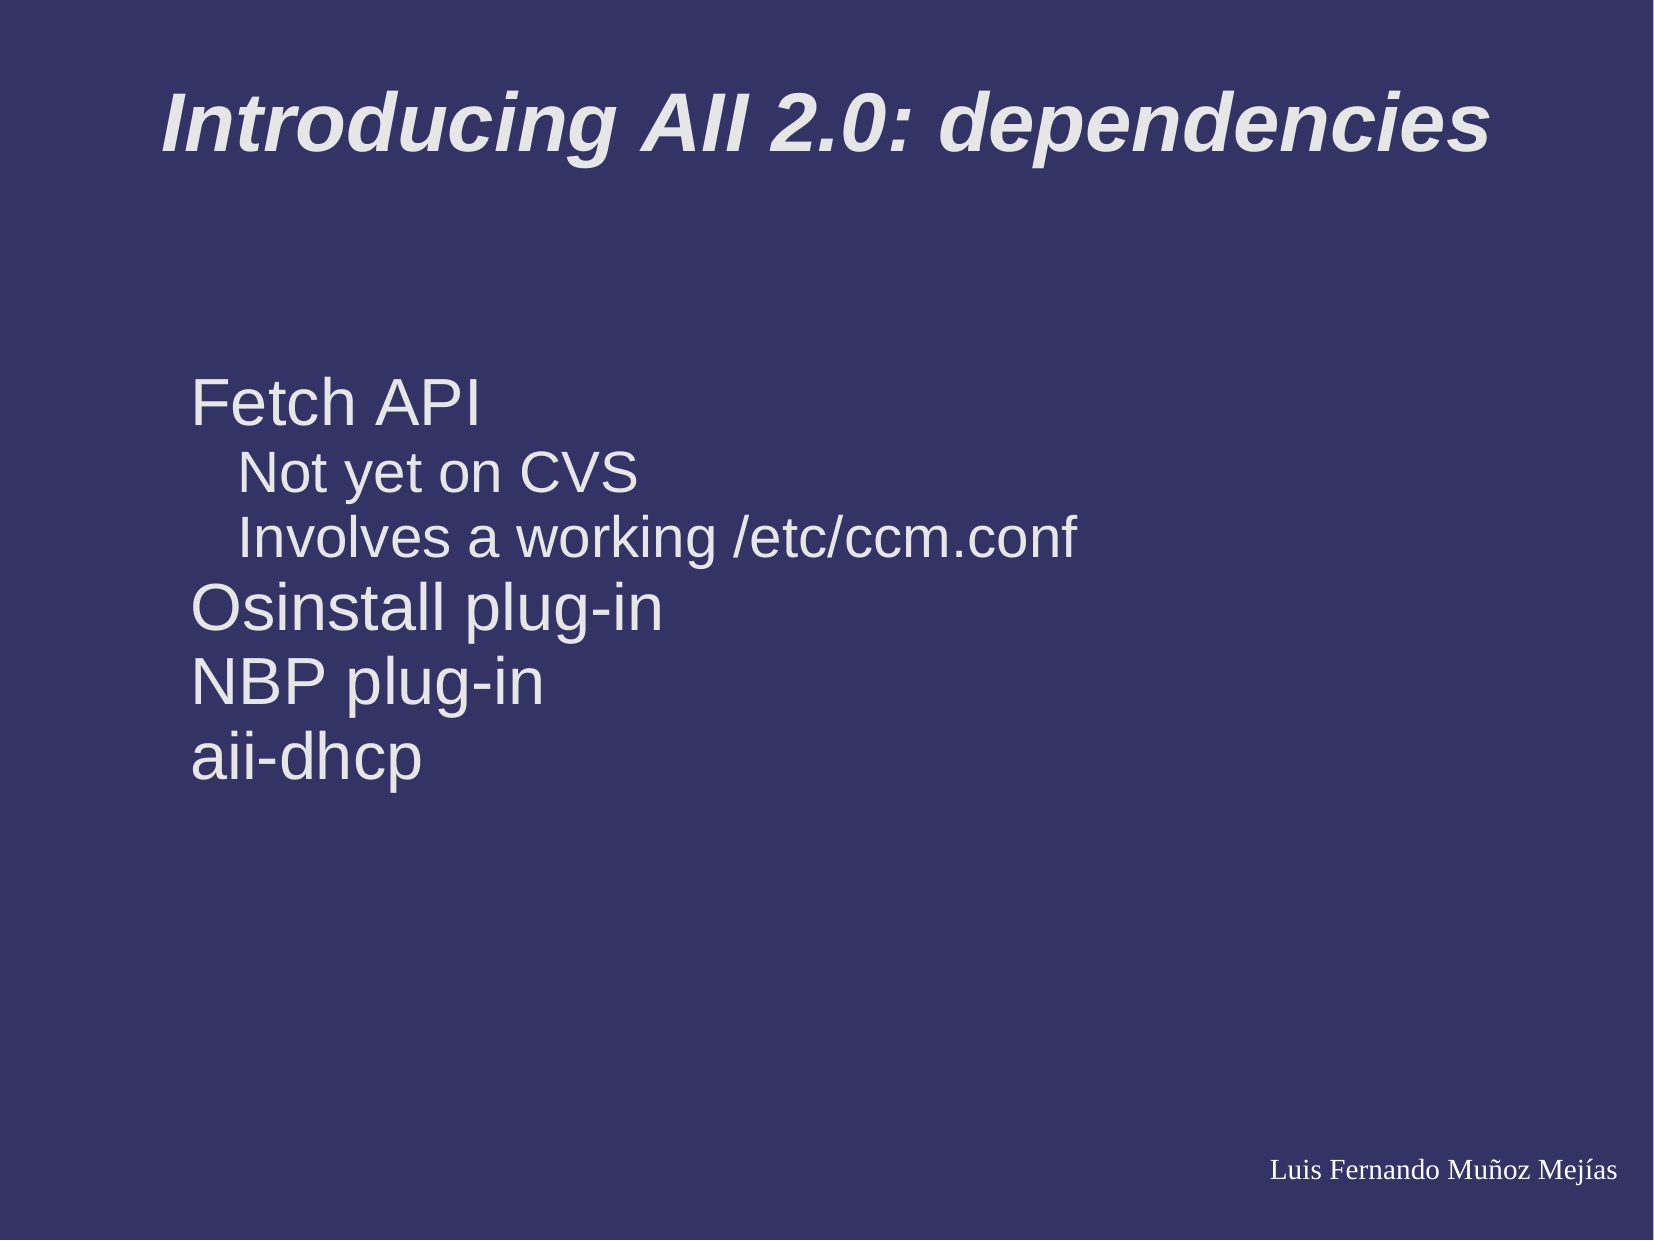

# Introducing AII 2.0: dependencies
Fetch API
Not yet on CVS
Involves a working /etc/ccm.conf
Osinstall plug-in
NBP plug-in
aii-dhcp
Luis Fernando Muñoz Mejías